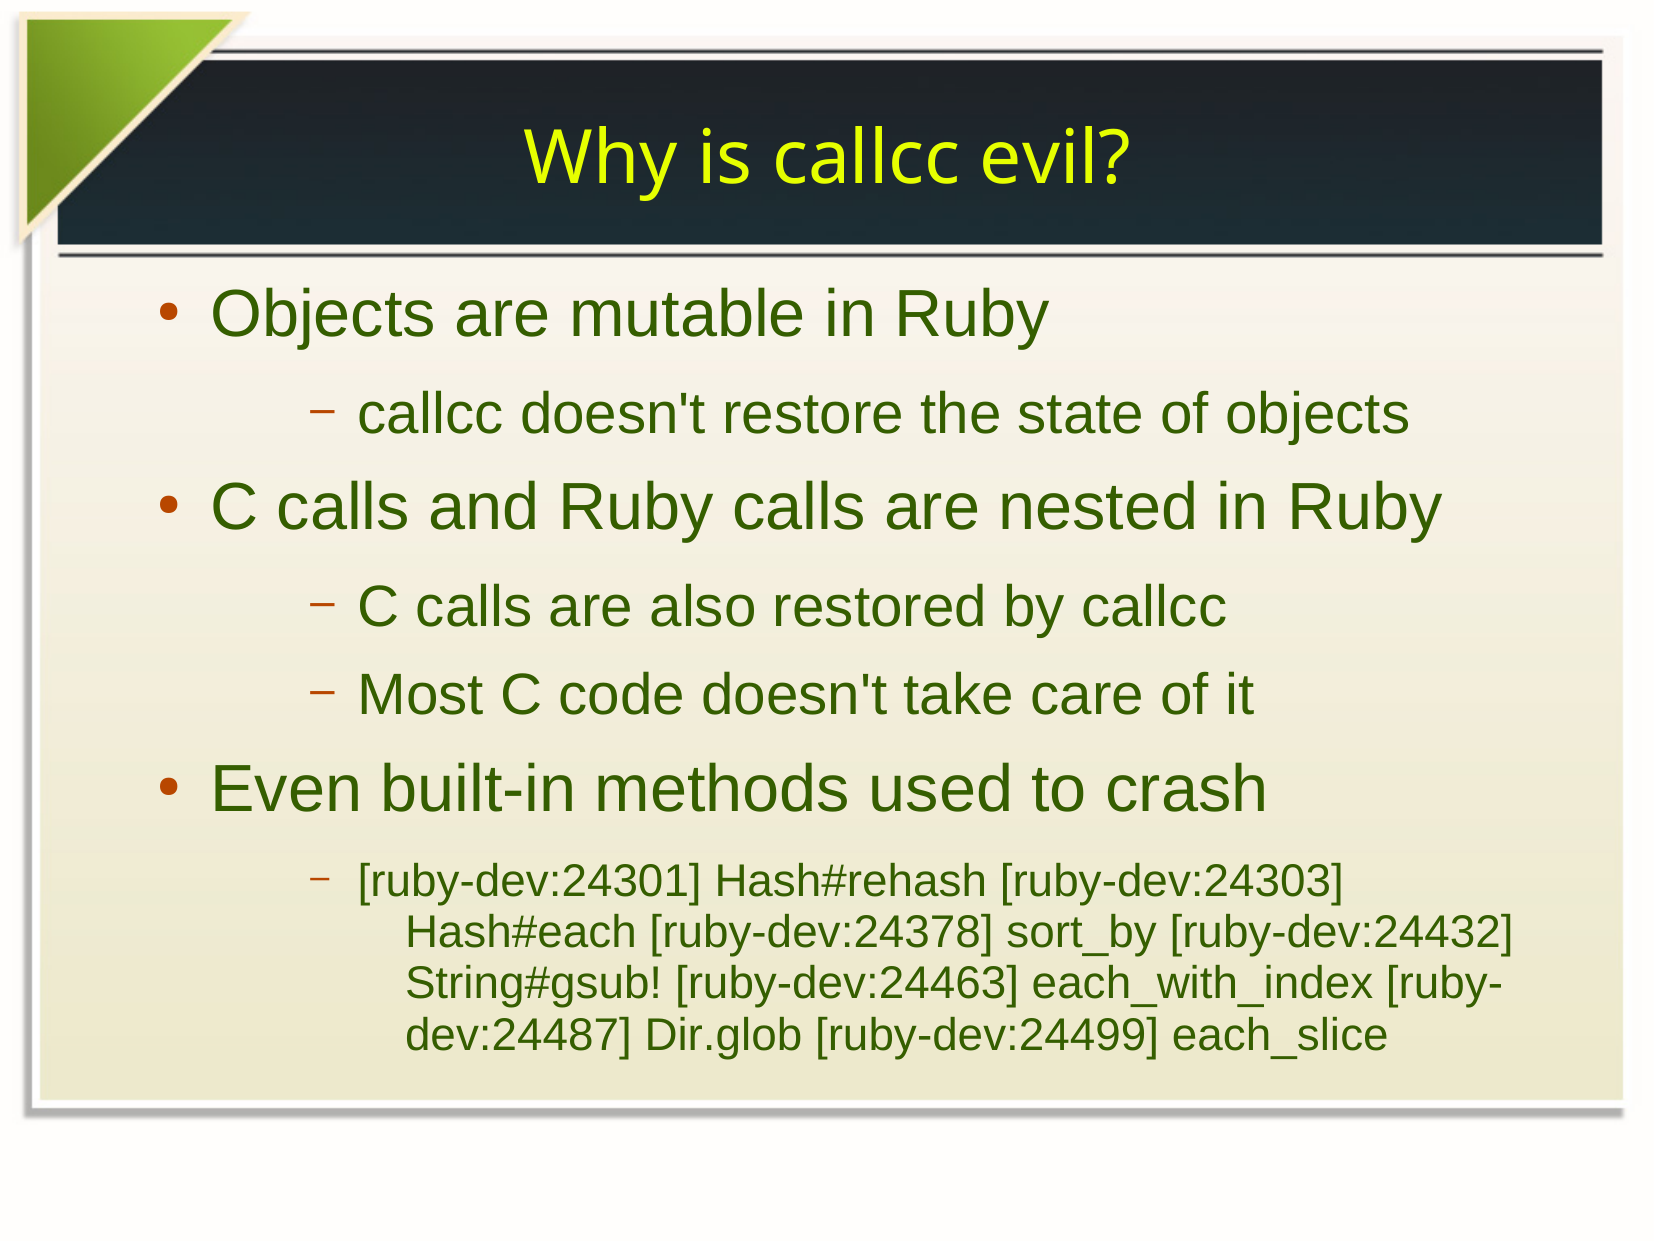

# Why is callcc evil?
Objects are mutable in Ruby
callcc doesn't restore the state of objects
C calls and Ruby calls are nested in Ruby
C calls are also restored by callcc
Most C code doesn't take care of it
Even built-in methods used to crash
[ruby-dev:24301] Hash#rehash [ruby-dev:24303] Hash#each [ruby-dev:24378] sort_by [ruby-dev:24432] String#gsub! [ruby-dev:24463] each_with_index [ruby-dev:24487] Dir.glob [ruby-dev:24499] each_slice